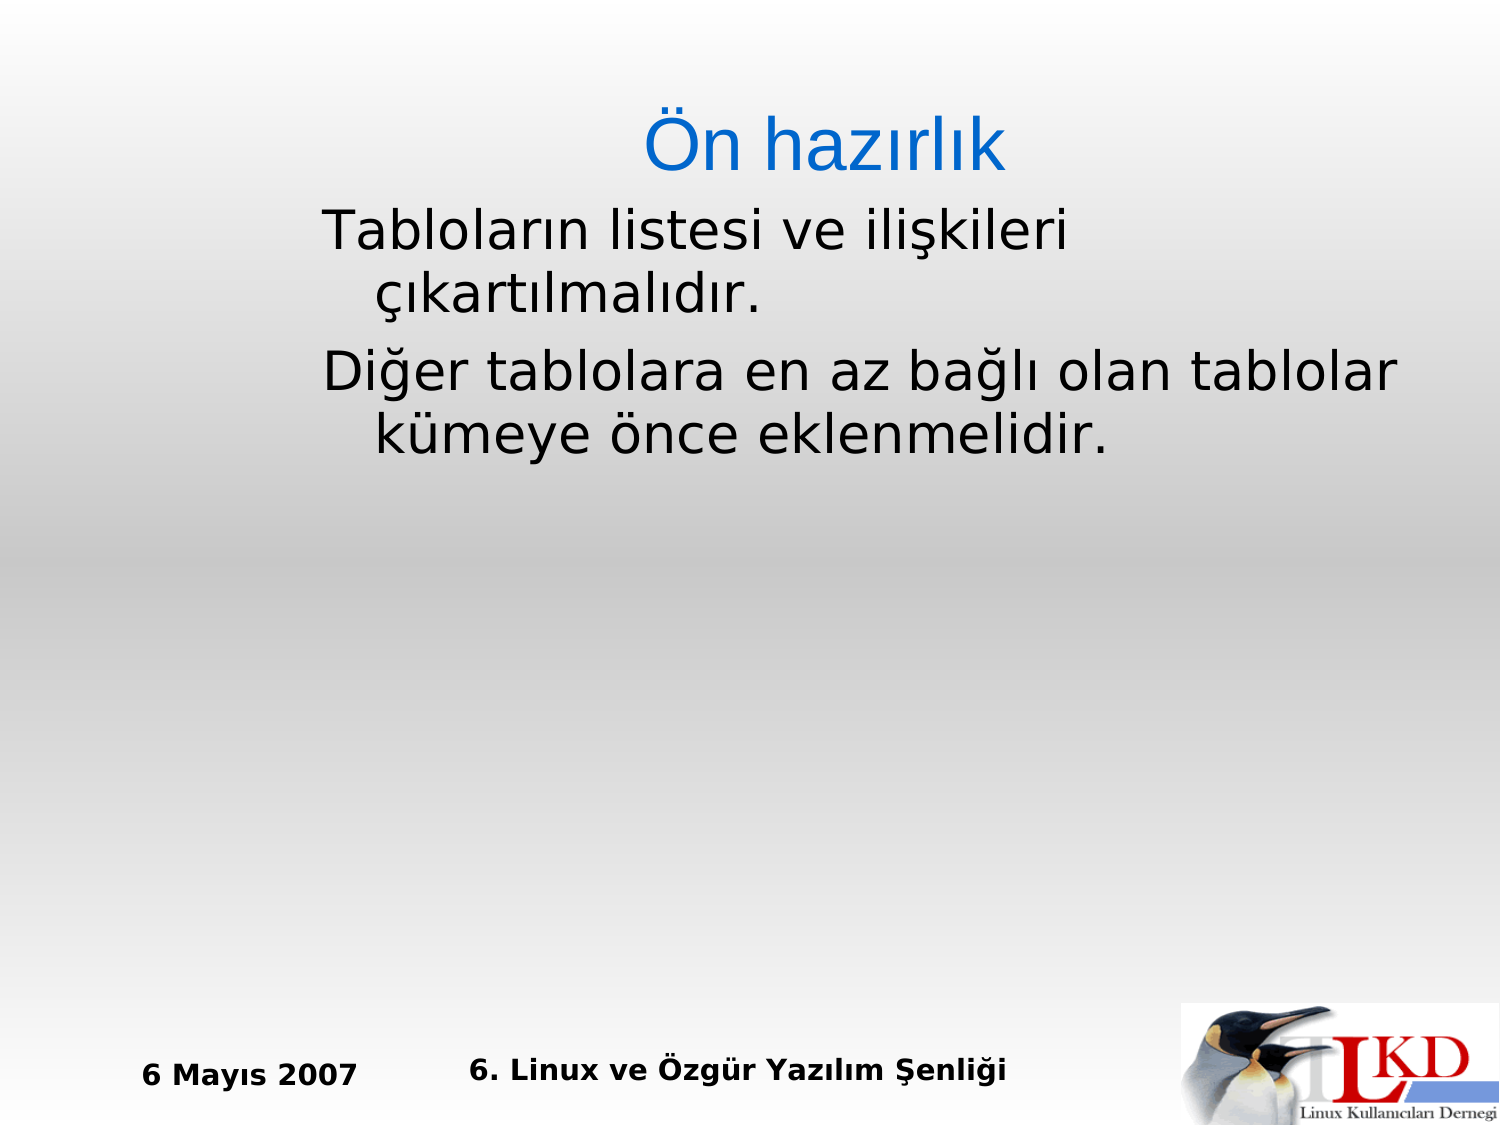

# Ön hazırlık
Tabloların listesi ve ilişkileri çıkartılmalıdır.
Diğer tablolara en az bağlı olan tablolar kümeye önce eklenmelidir.